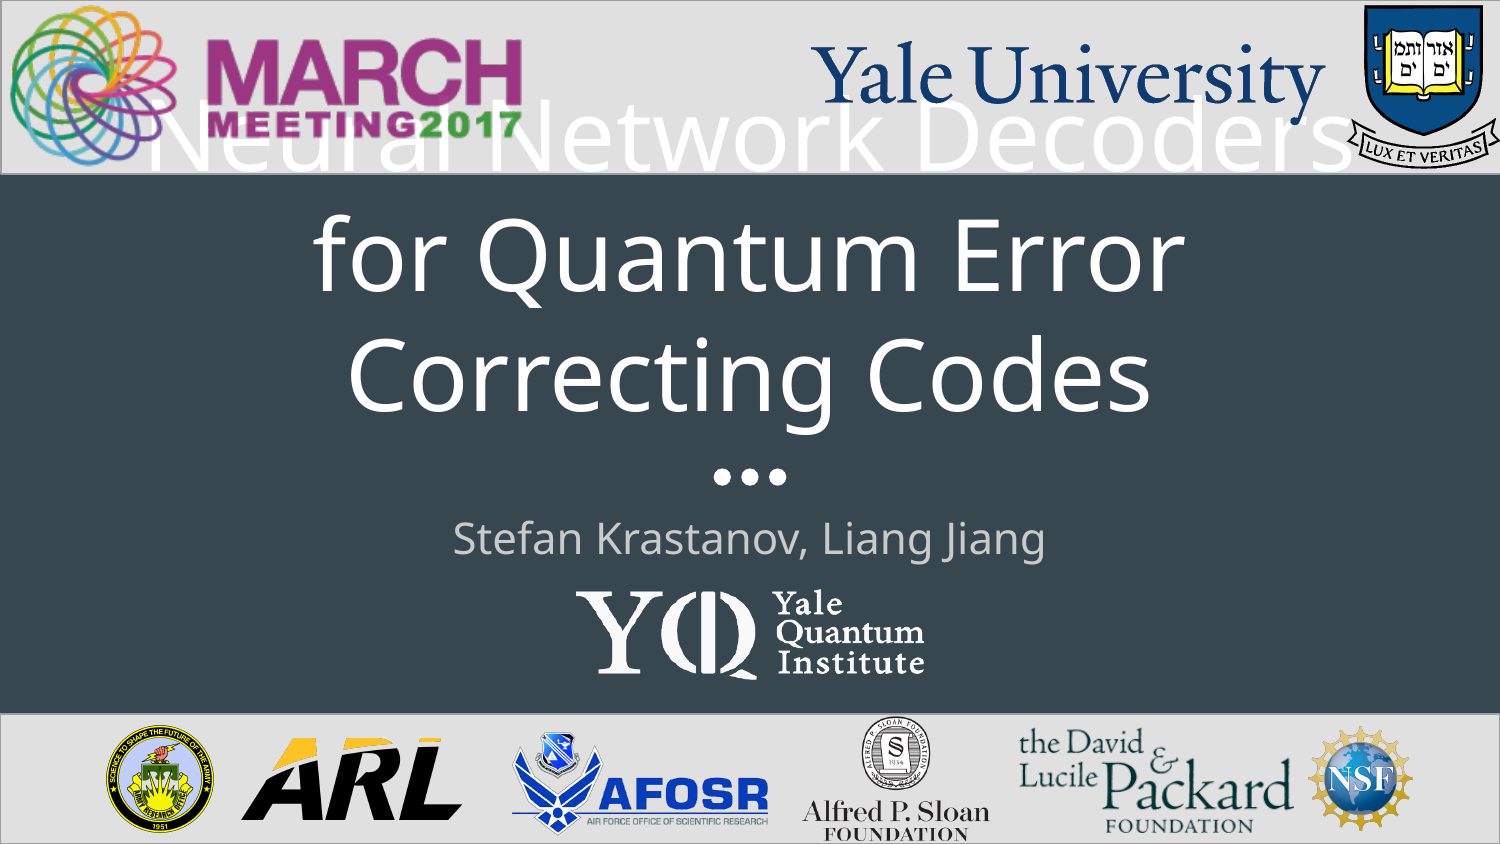

# Neural Network Decoders for Quantum Error Correcting Codes
Stefan Krastanov, Liang Jiang